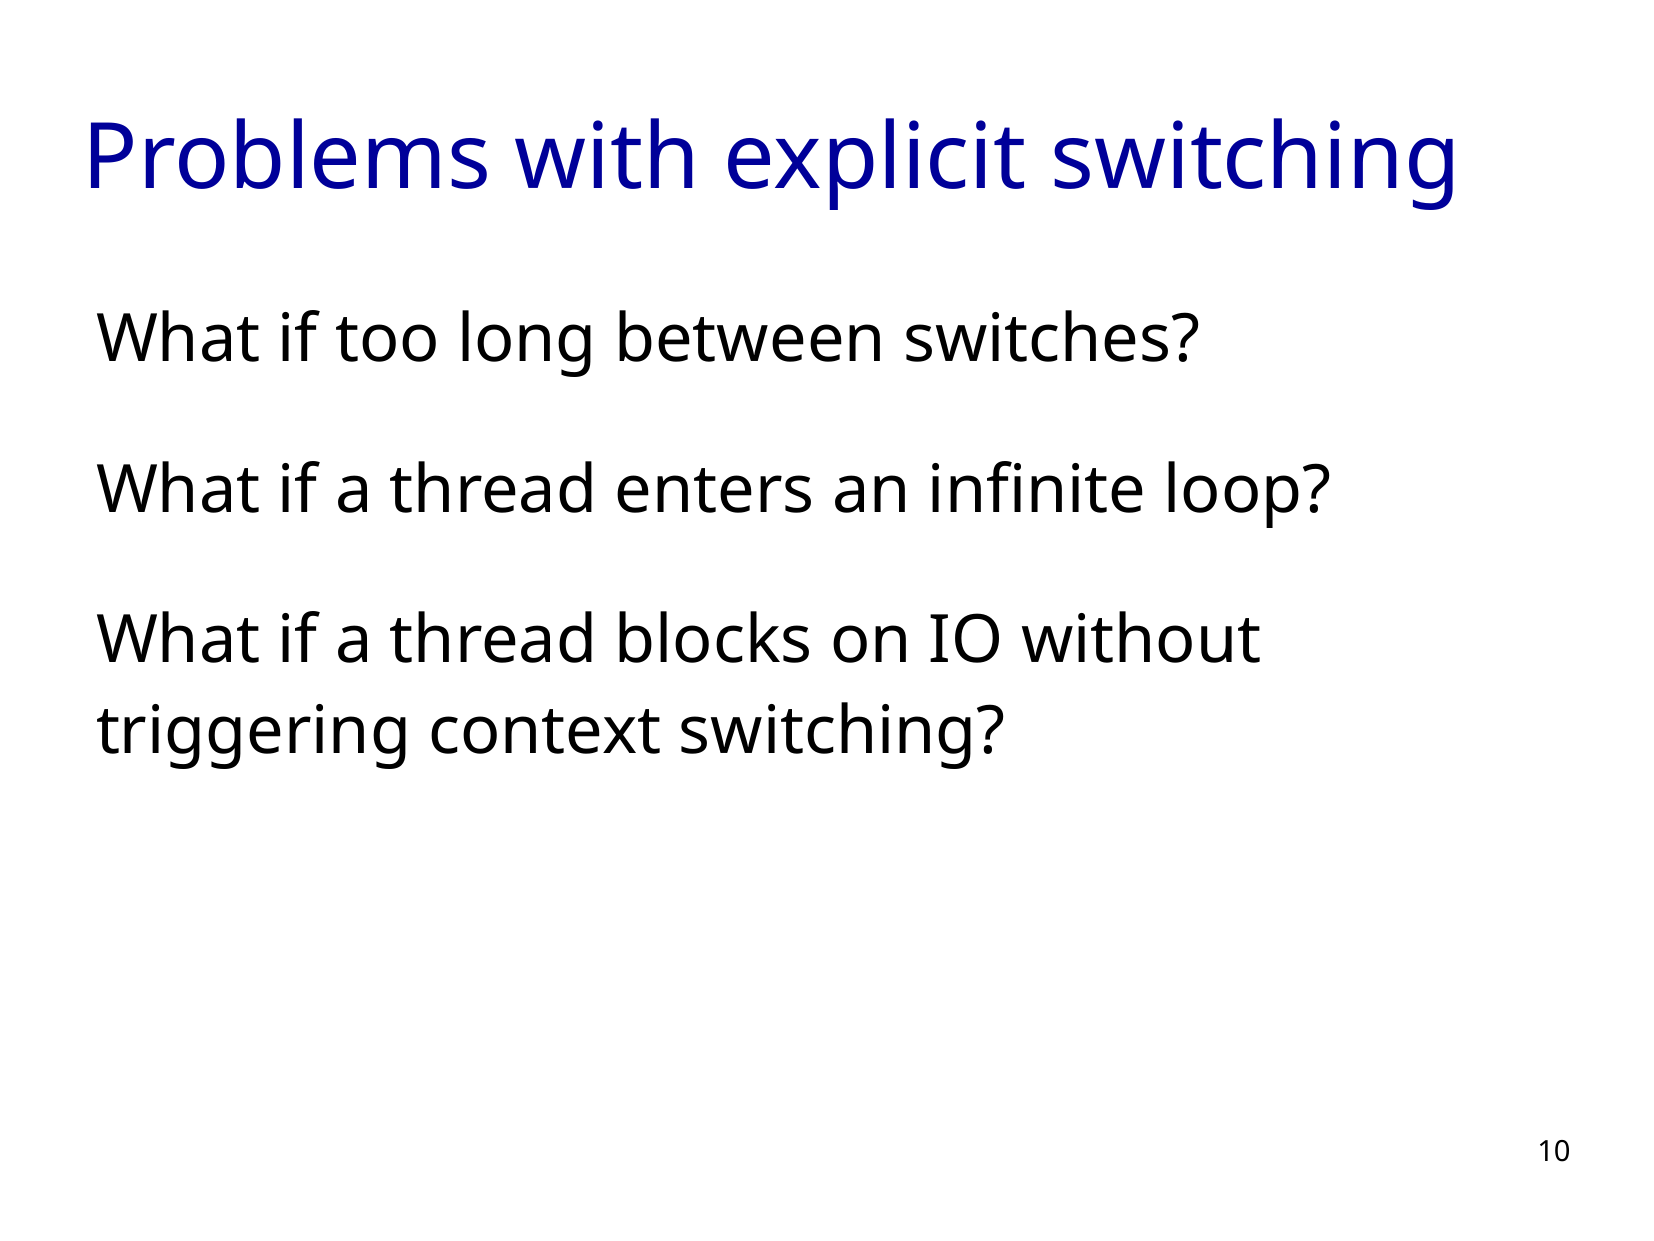

# Problems with explicit switching
What if too long between switches?
What if a thread enters an infinite loop?
What if a thread blocks on IO without triggering context switching?
10